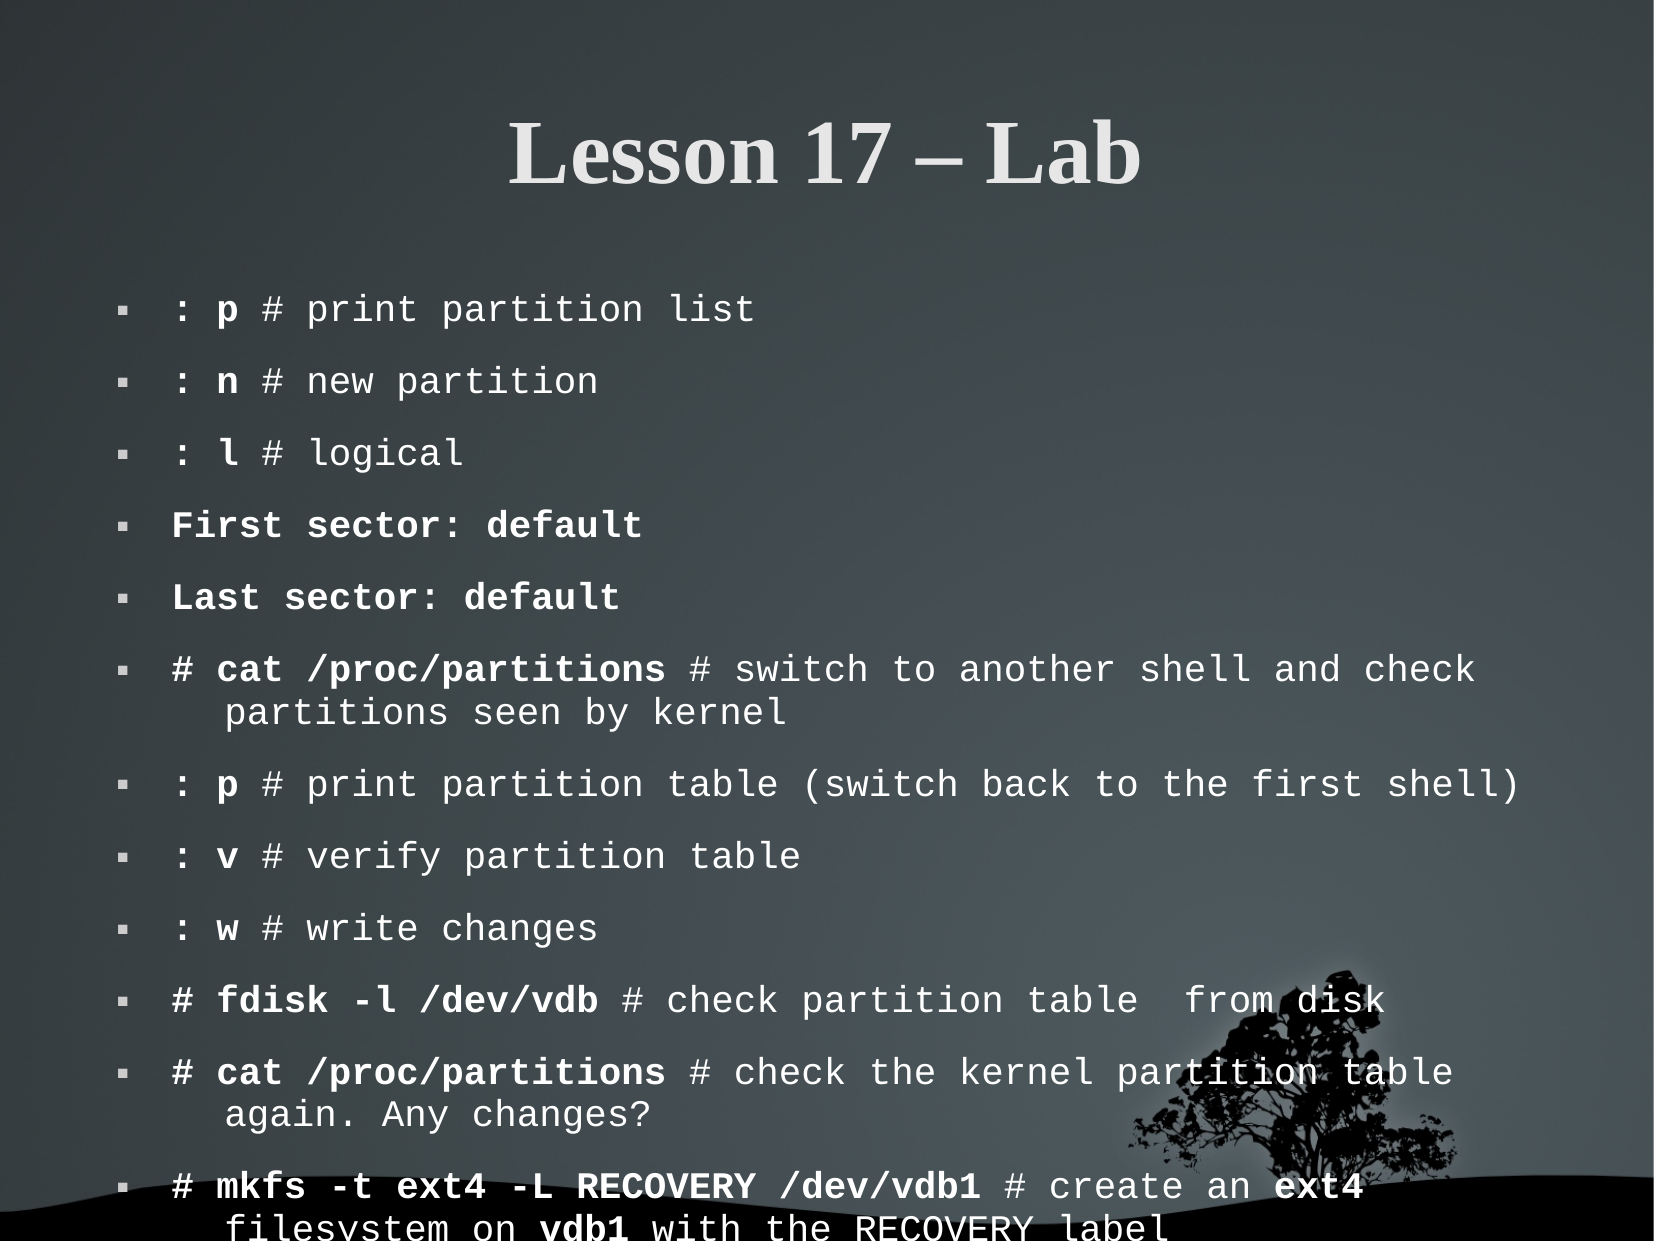

Lesson 17 – Lab
# : p # print partition list
: n # new partition
: l # logical
First sector: default
Last sector: default
# cat /proc/partitions # switch to another shell and check partitions seen by kernel
: p # print partition table (switch back to the first shell)
: v # verify partition table
: w # write changes
# fdisk -l /dev/vdb # check partition table from disk
# cat /proc/partitions # check the kernel partition table again. Any changes?
# mkfs -t ext4 -L RECOVERY /dev/vdb1 # create an ext4 filesystem on vdb1 with the RECOVERY label
# mkfs.ext4 -L BACKUP /dev/vdb6 # create an ext4 filesystem on vdb6 with the BACKUP label